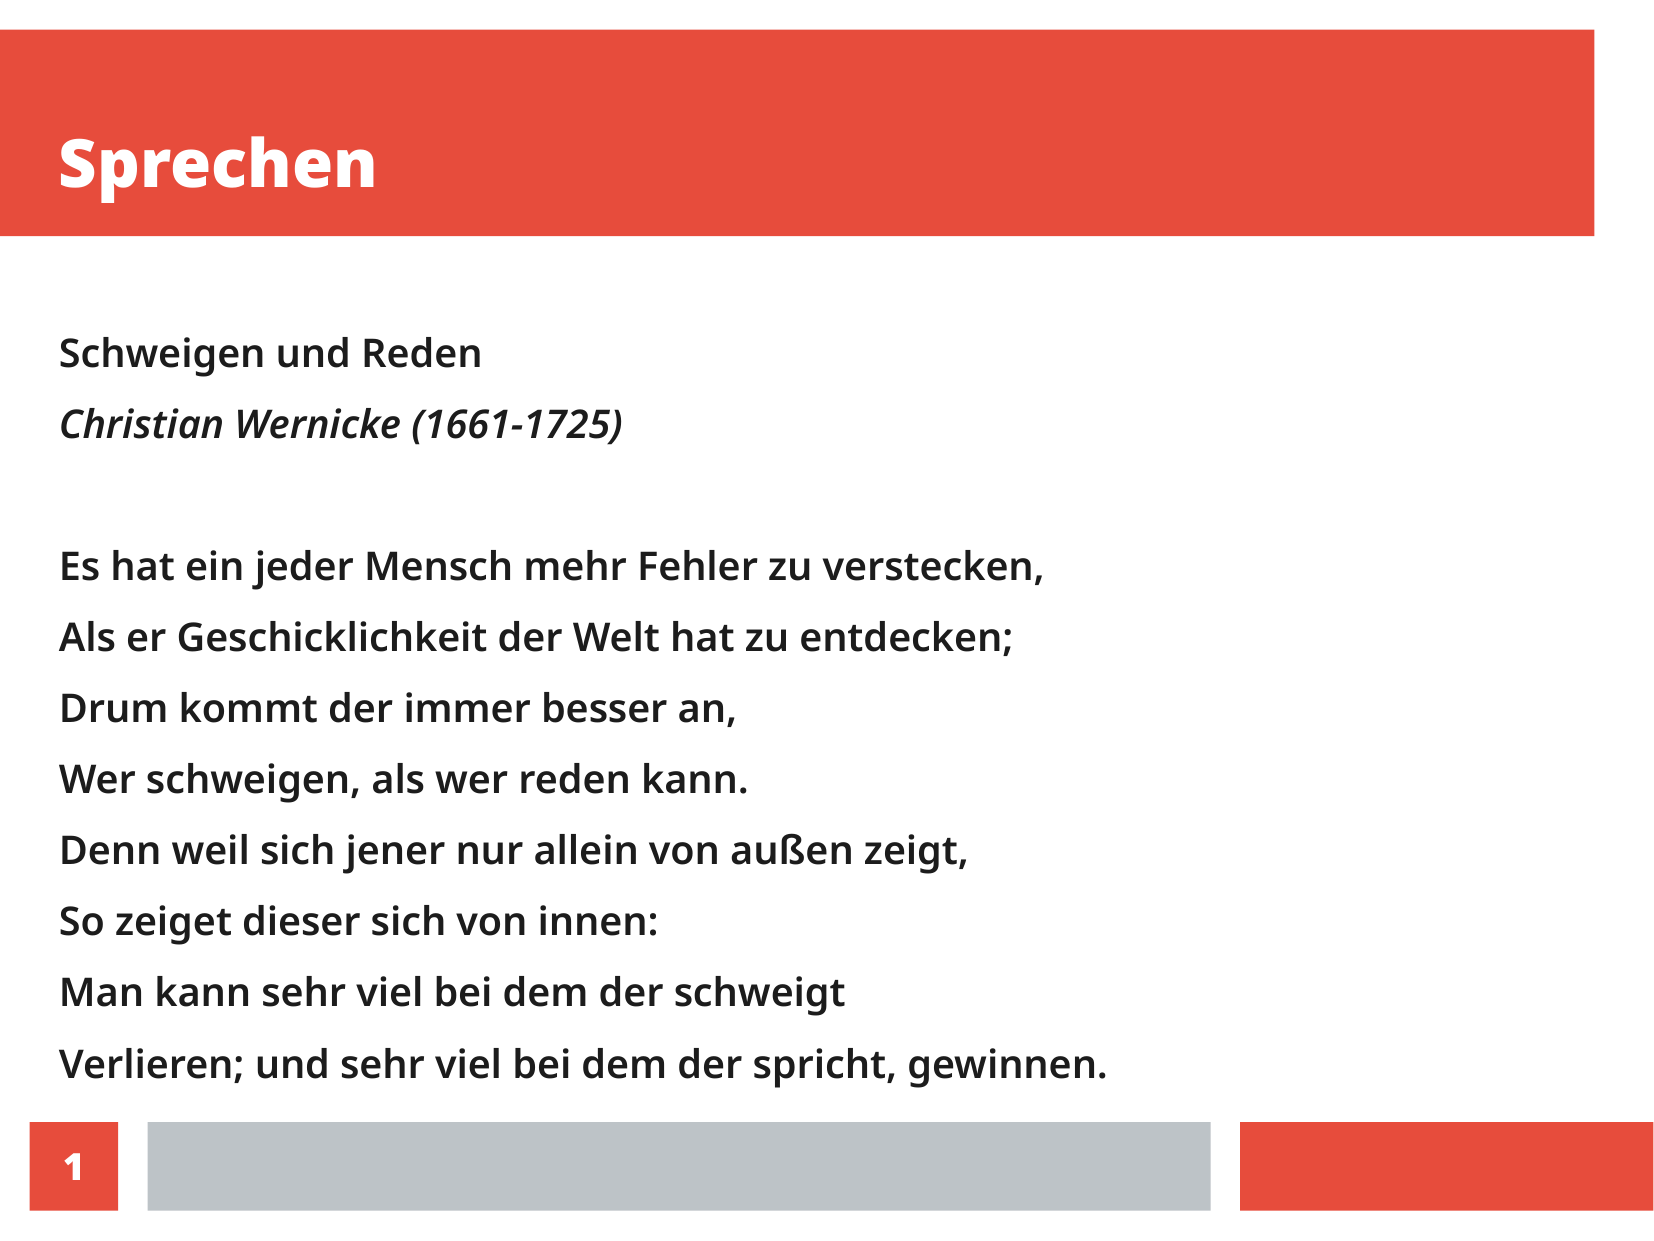

# Sprechen
Schweigen und Reden
Christian Wernicke (1661-1725)
Es hat ein jeder Mensch mehr Fehler zu verstecken,
Als er Geschicklichkeit der Welt hat zu entdecken;
Drum kommt der immer besser an,
Wer schweigen, als wer reden kann.
Denn weil sich jener nur allein von außen zeigt,
So zeiget dieser sich von innen:
Man kann sehr viel bei dem der schweigt
Verlieren; und sehr viel bei dem der spricht, gewinnen.
1